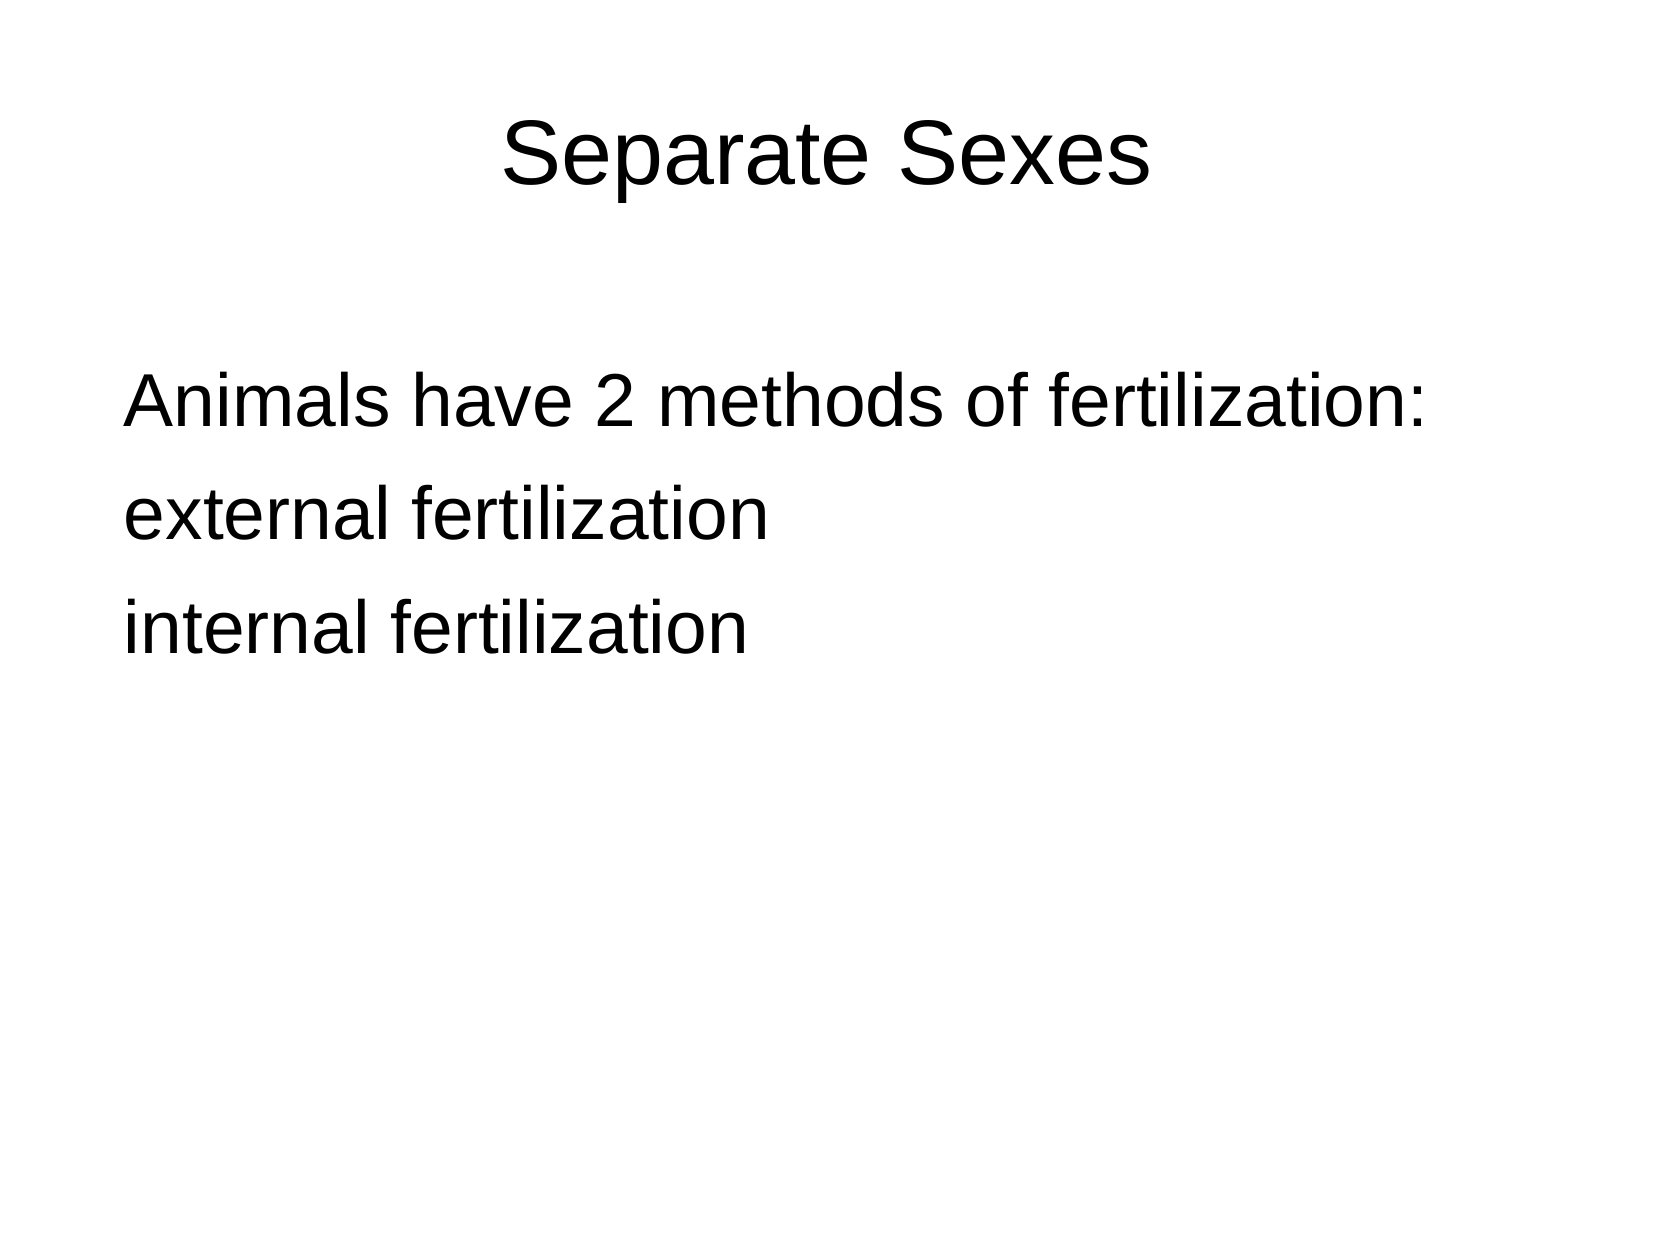

# Separate Sexes
Animals have 2 methods of fertilization:
external fertilization
internal fertilization